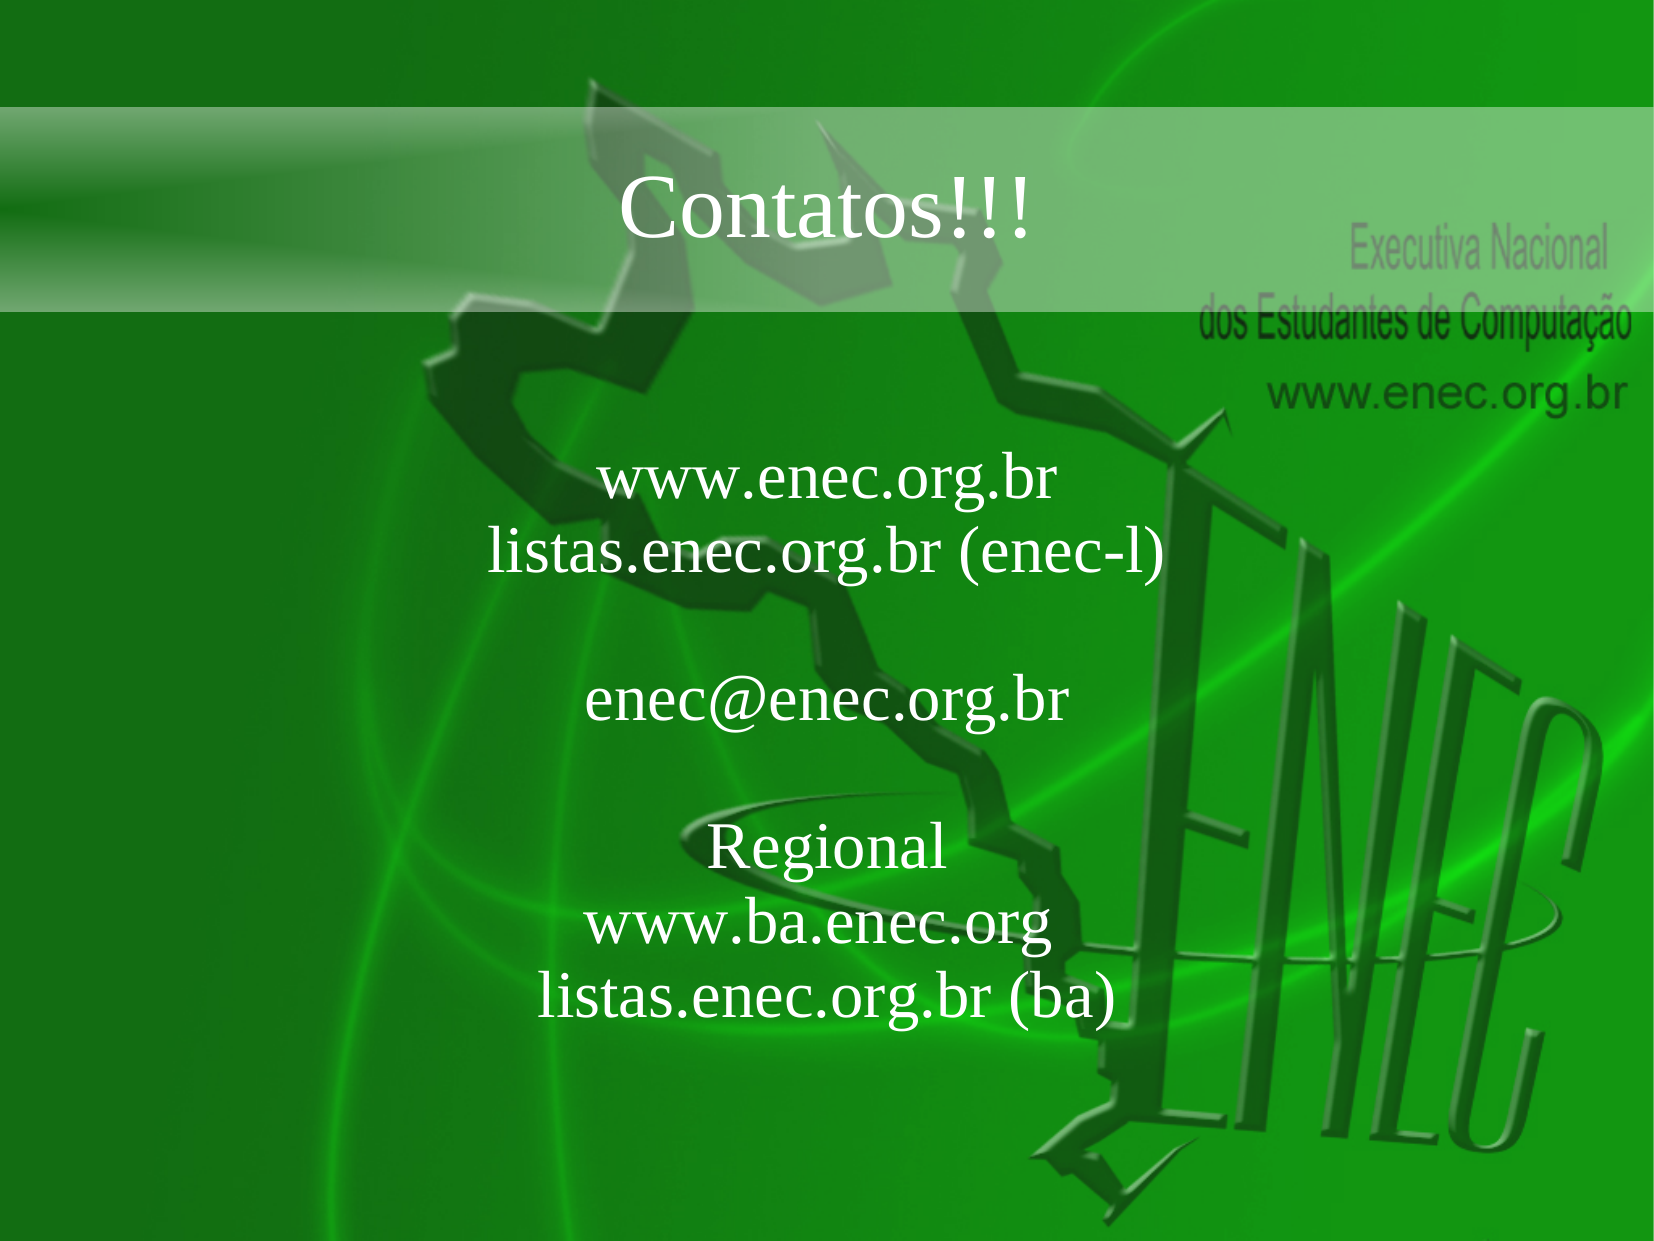

# Contatos!!!
www.enec.org.br
listas.enec.org.br (enec-l)
enec@enec.org.br
Regional
www.ba.enec.org
listas.enec.org.br (ba)